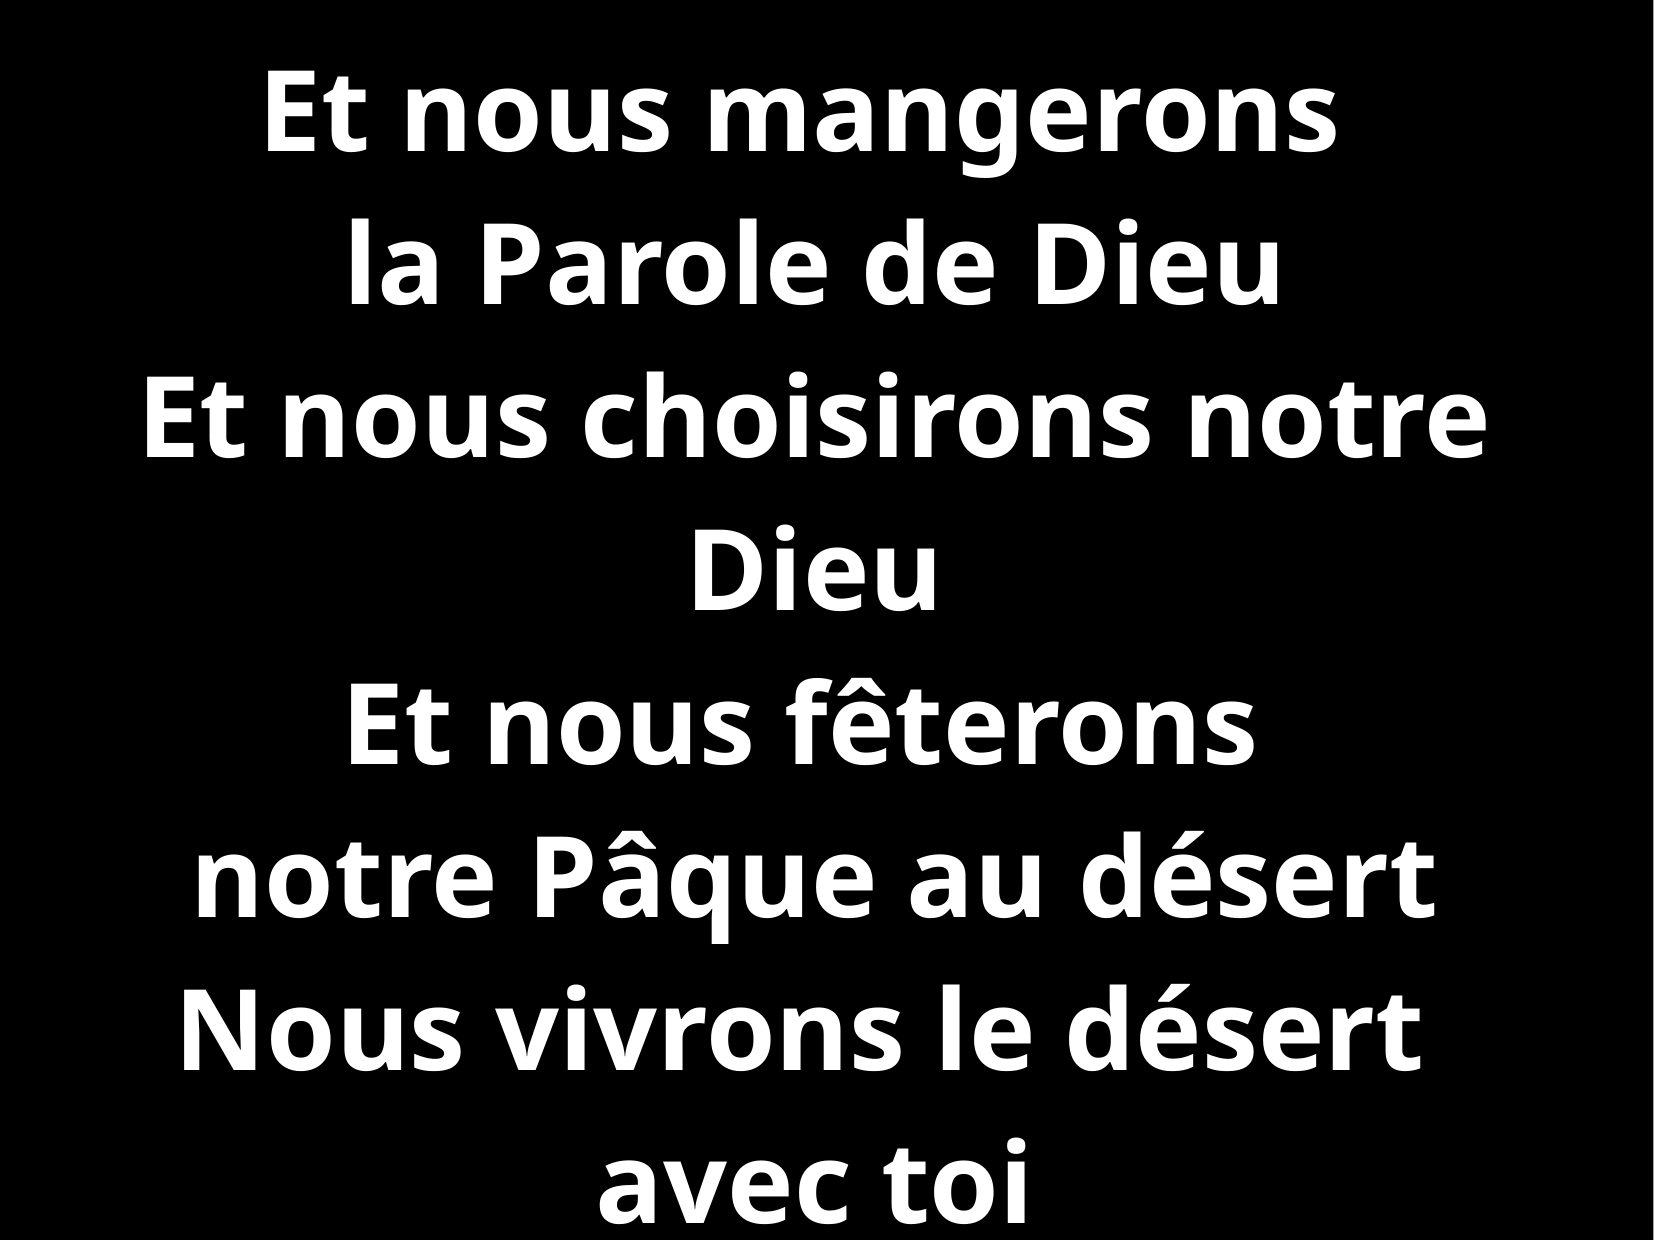

Et nous mangerons
la Parole de Dieu
Et nous choisirons notre Dieu
Et nous fêterons
notre Pâque au désert
Nous vivrons le désert
avec toi